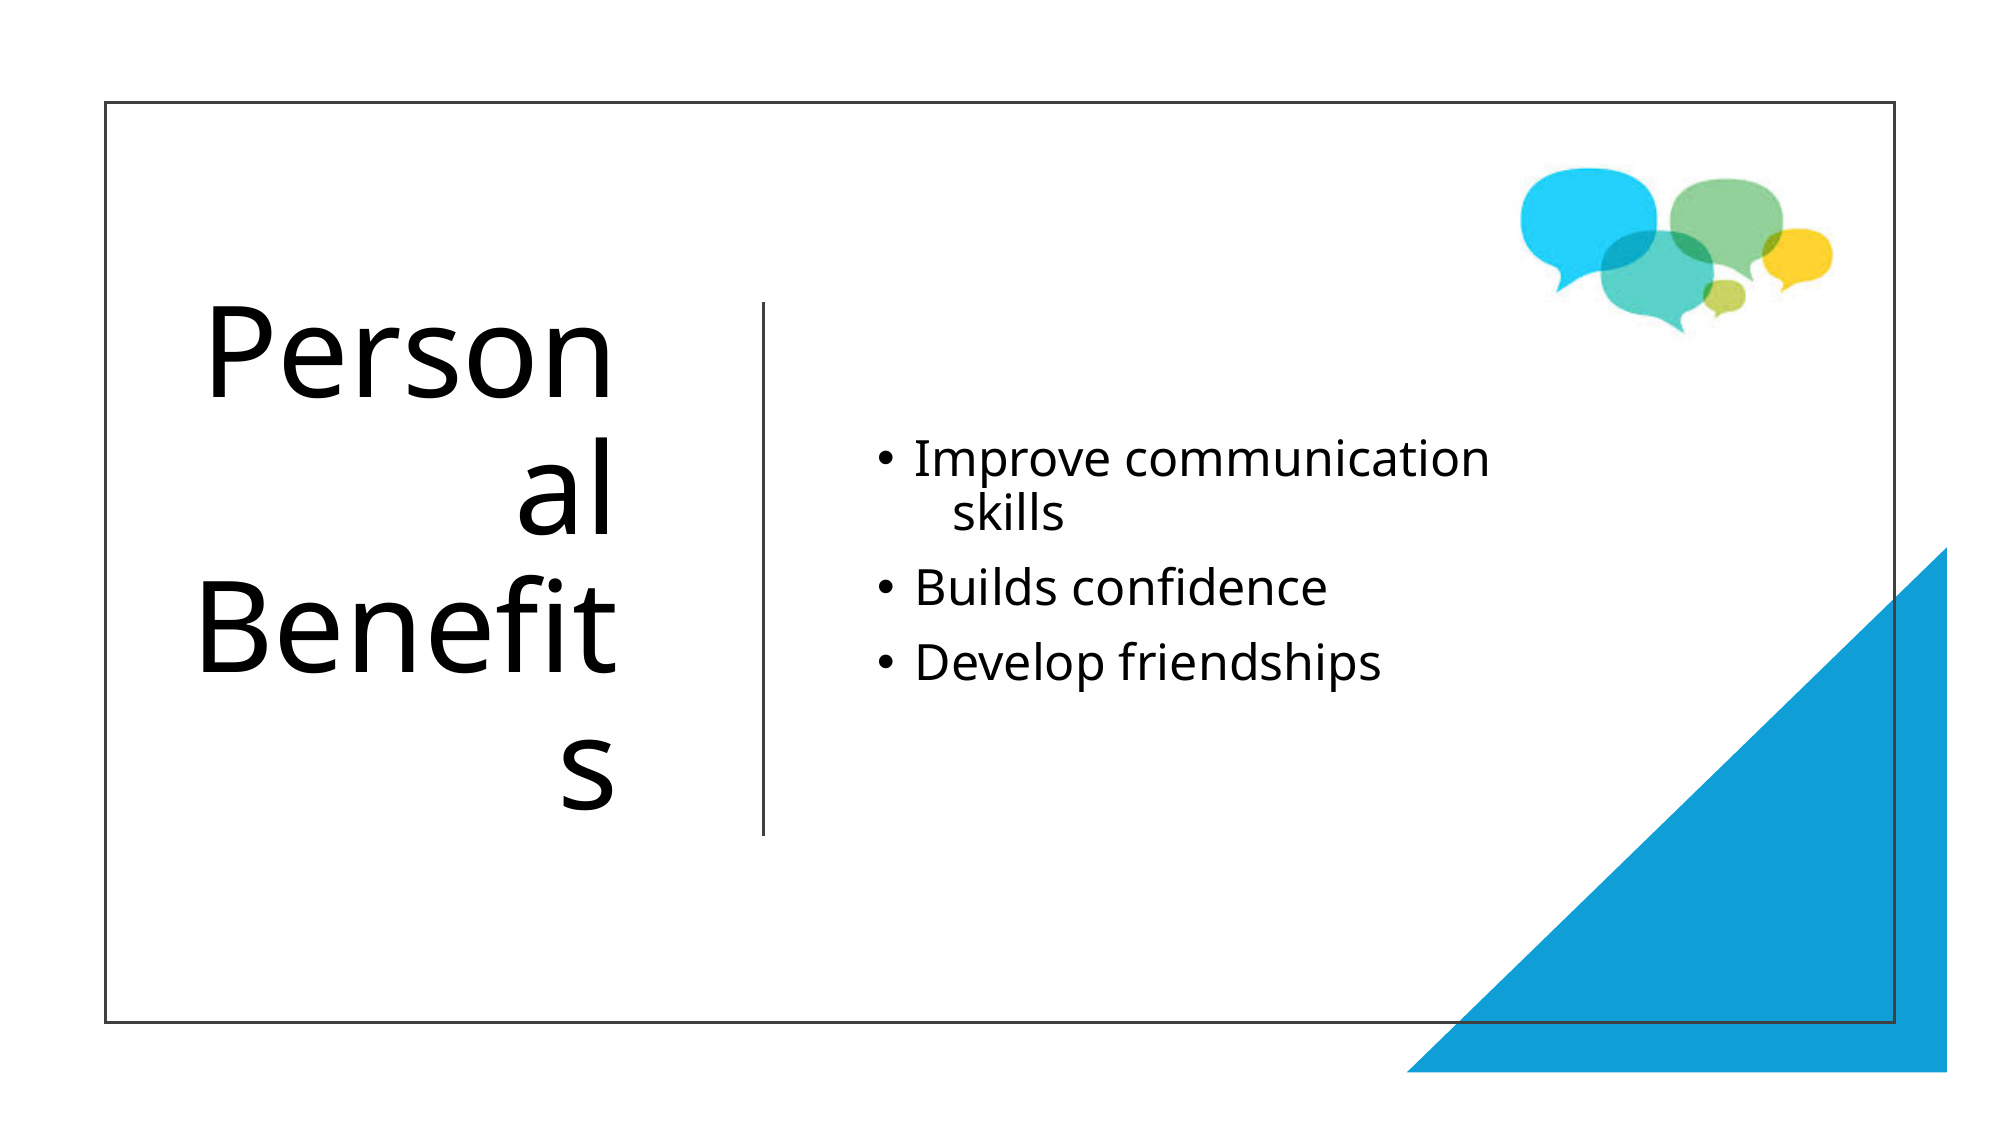

# Personal Benefits
Improve communication skills
Builds confidence
Develop friendships